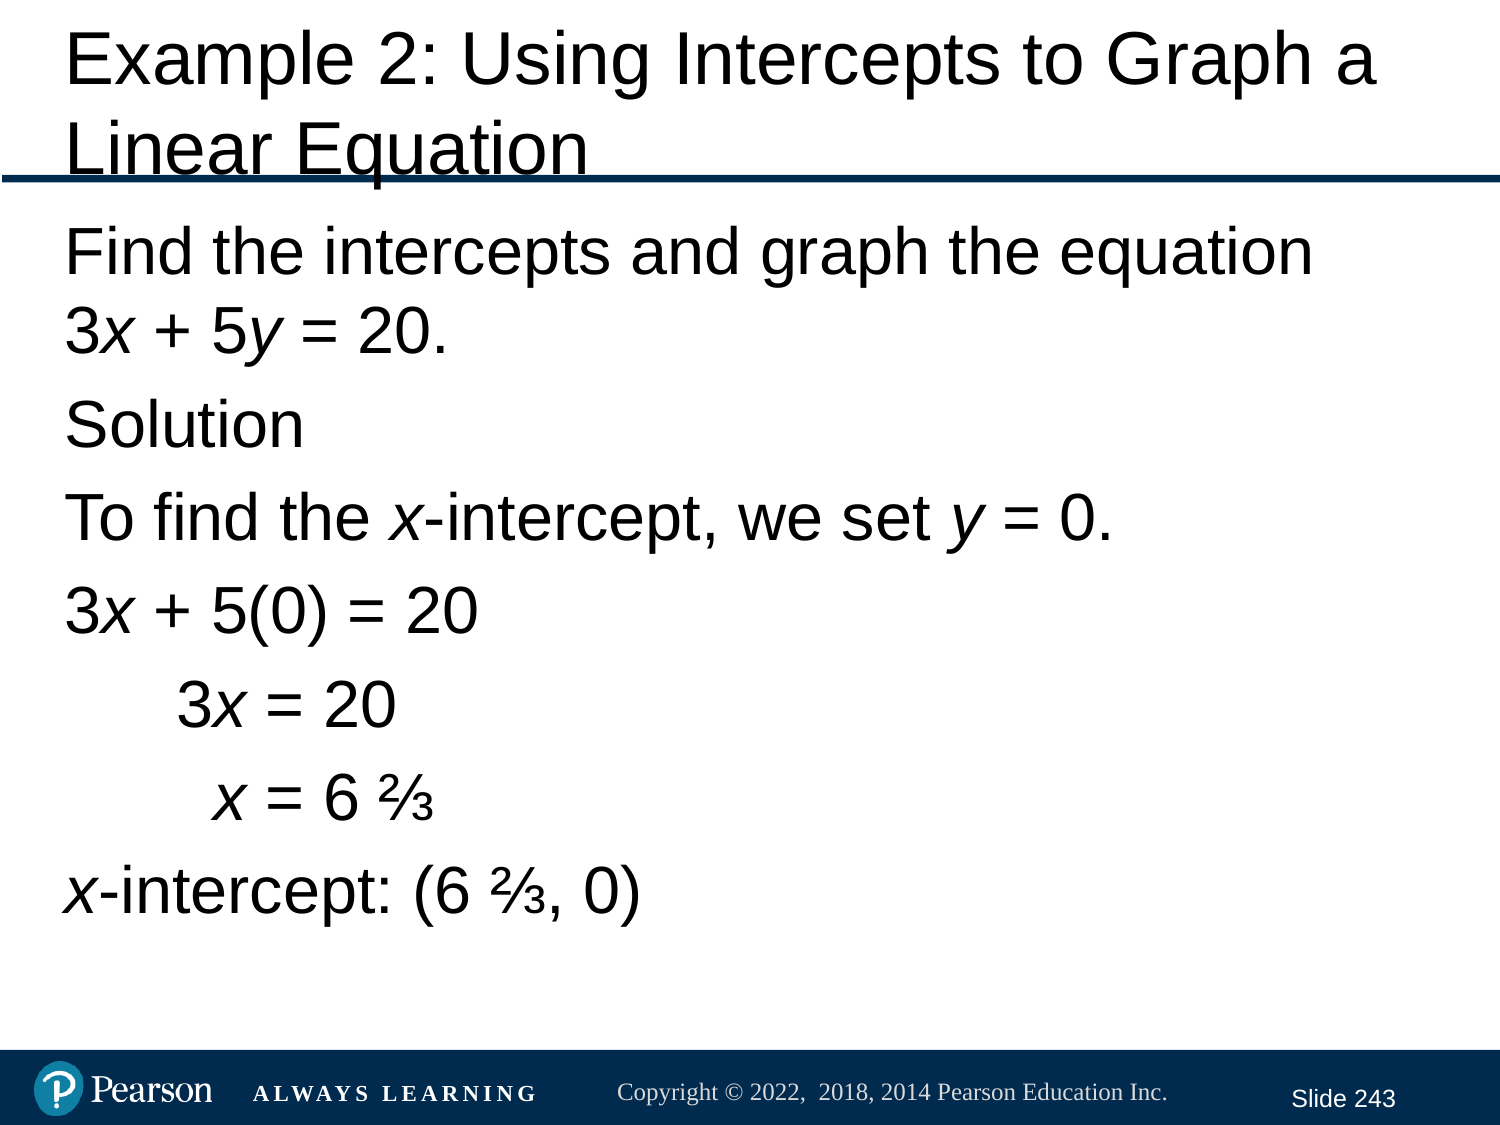

# Example 2: Using Intercepts to Graph a Linear Equation
Find the intercepts and graph the equation
3x + 5y = 20.
Solution
To find the x-intercept, we set y = 0.
3x + 5(0) = 20
	 3x = 20
	 x = 6 ⅔
x-intercept: (6 ⅔, 0)